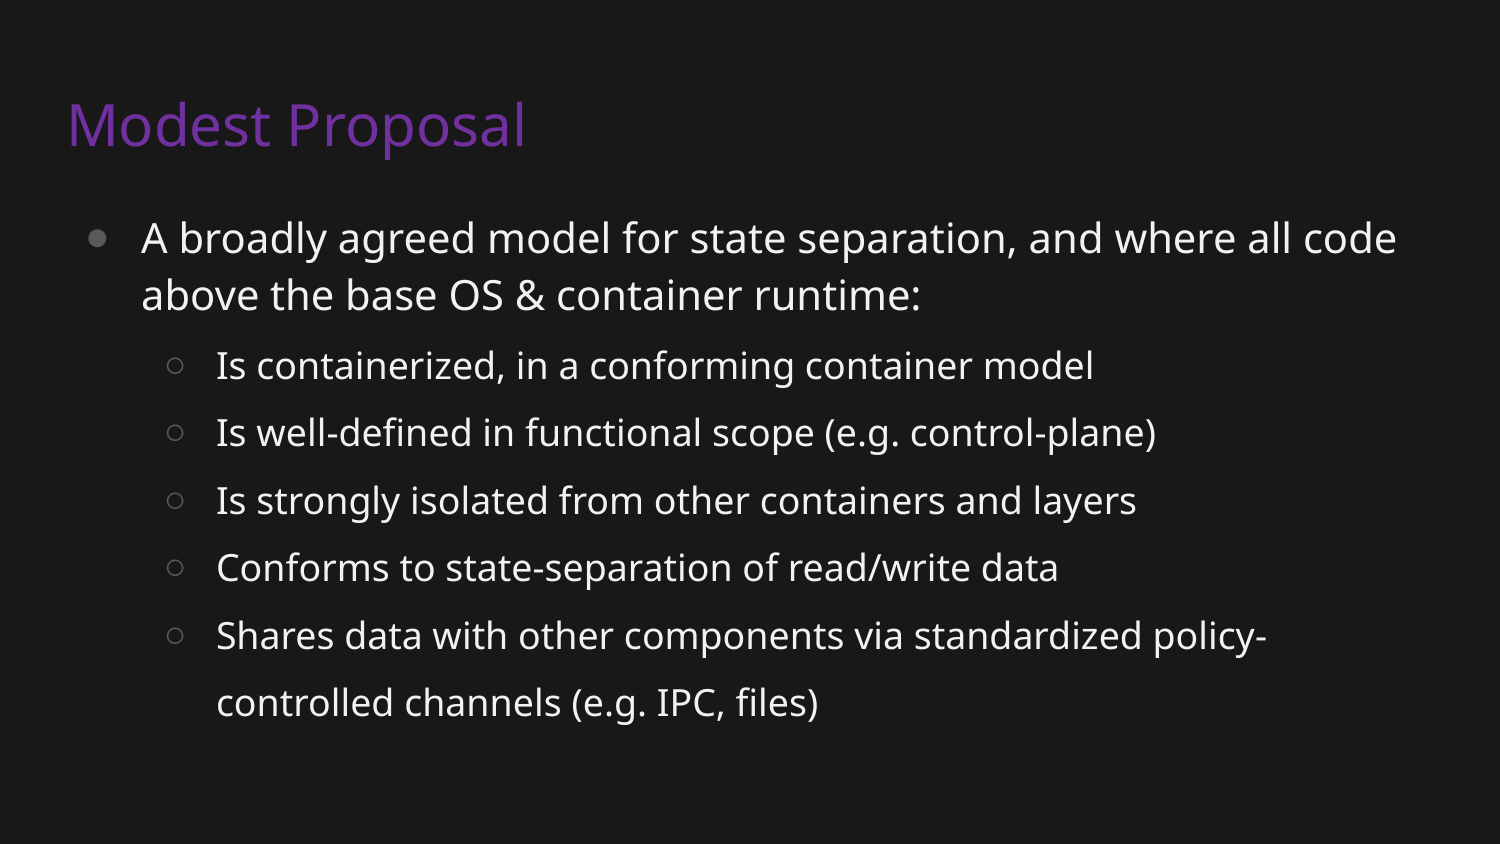

# Modest Proposal
A broadly agreed model for state separation, and where all code above the base OS & container runtime:
Is containerized, in a conforming container model
Is well-defined in functional scope (e.g. control-plane)
Is strongly isolated from other containers and layers
Conforms to state-separation of read/write data
Shares data with other components via standardized policy-controlled channels (e.g. IPC, files)